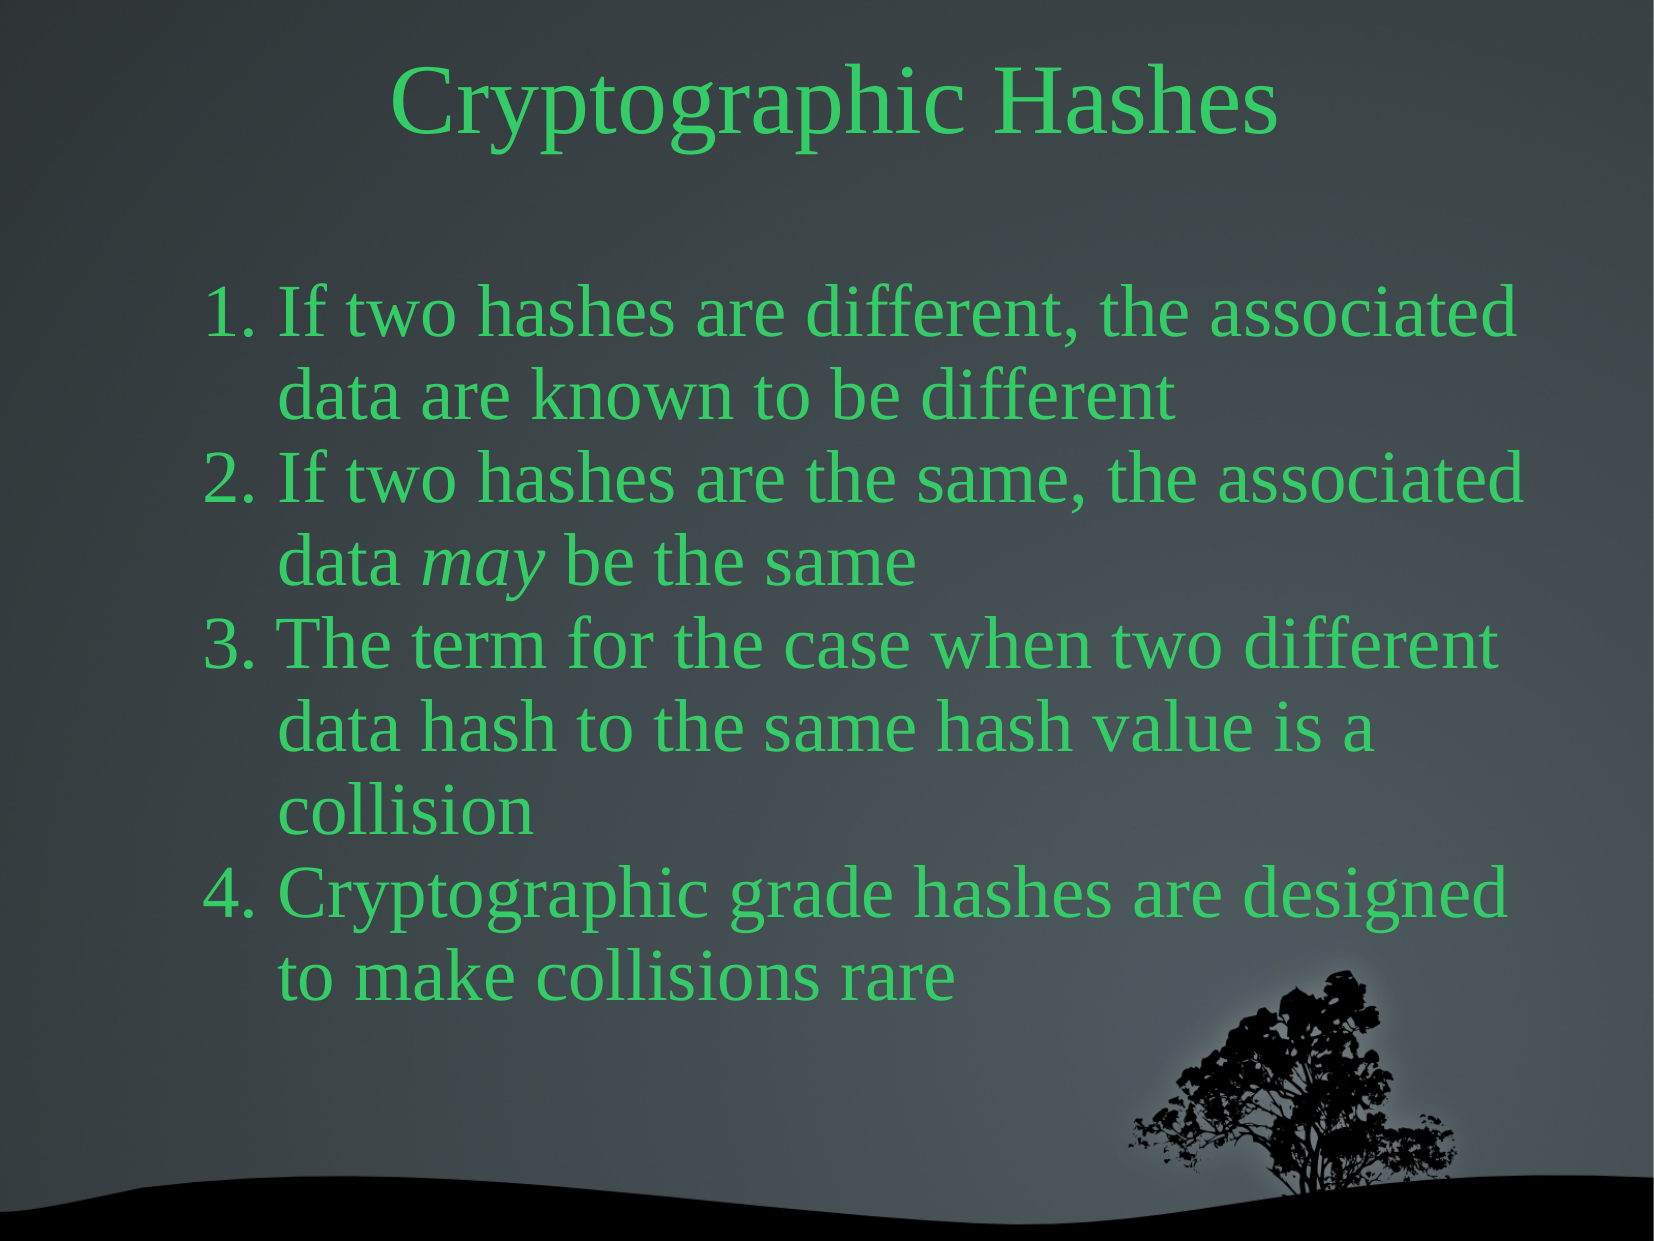

Cryptographic Hashes
1. If two hashes are different, the associated
 data are known to be different
2. If two hashes are the same, the associated
 data may be the same
3. The term for the case when two different
 data hash to the same hash value is a
 collision
4. Cryptographic grade hashes are designed
 to make collisions rare